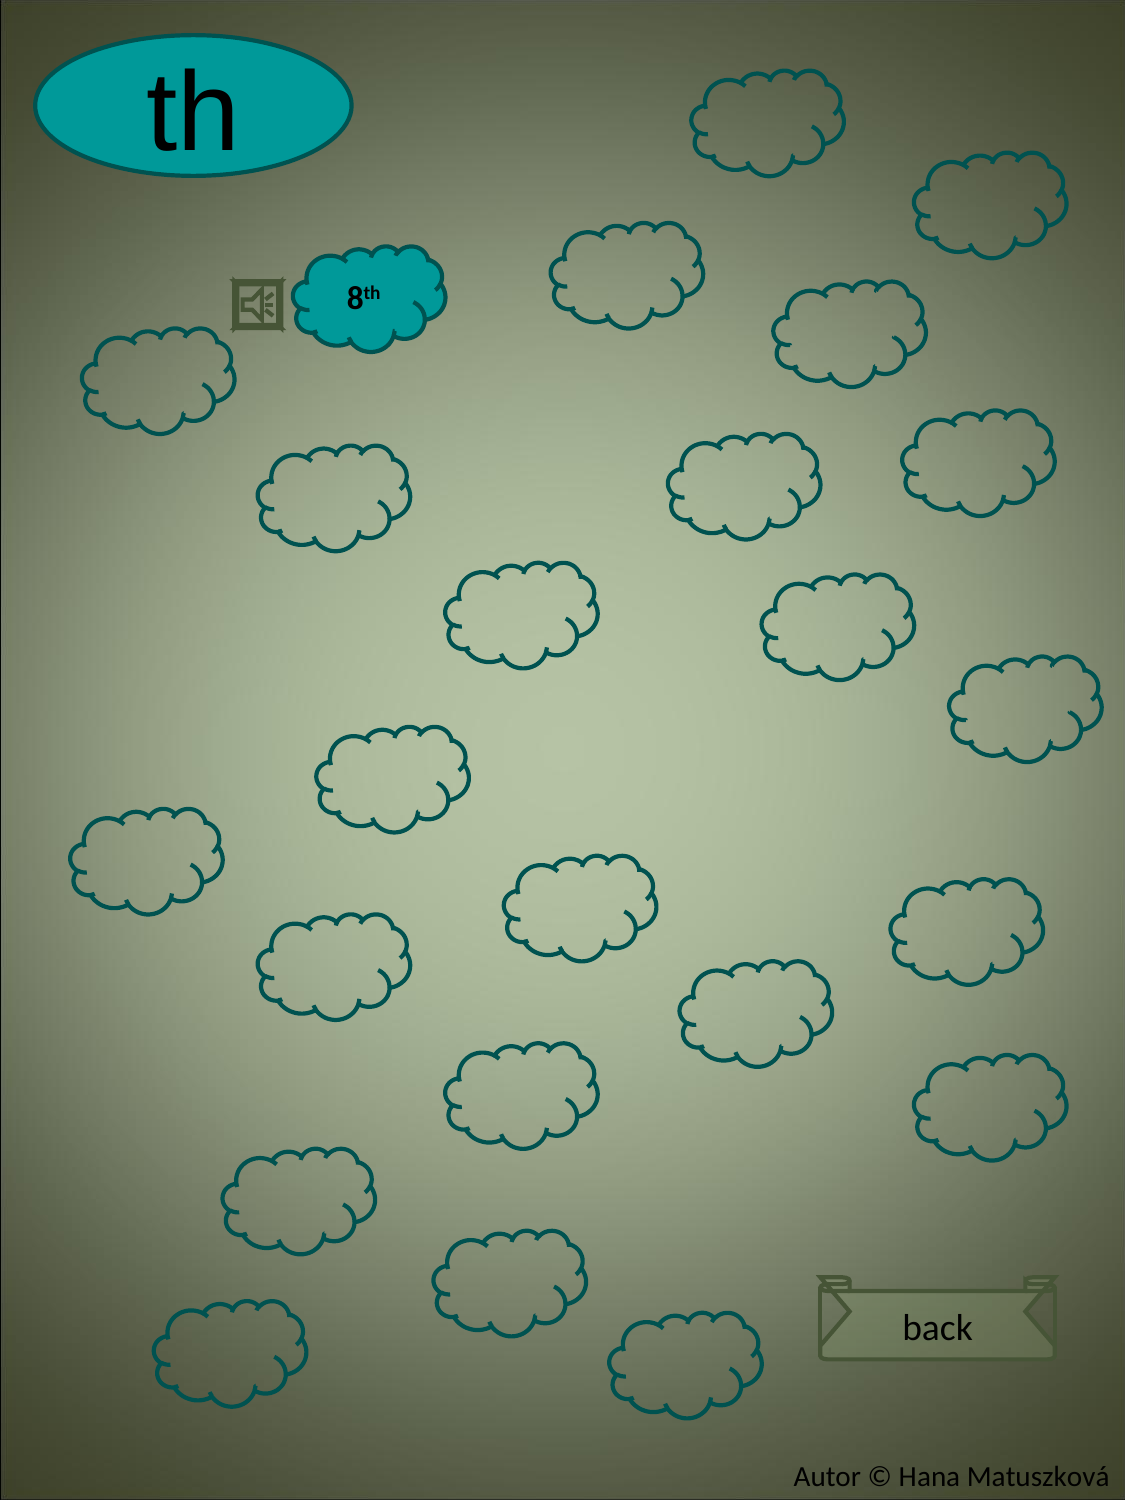

th
8th
back
Autor © Hana Matuszková